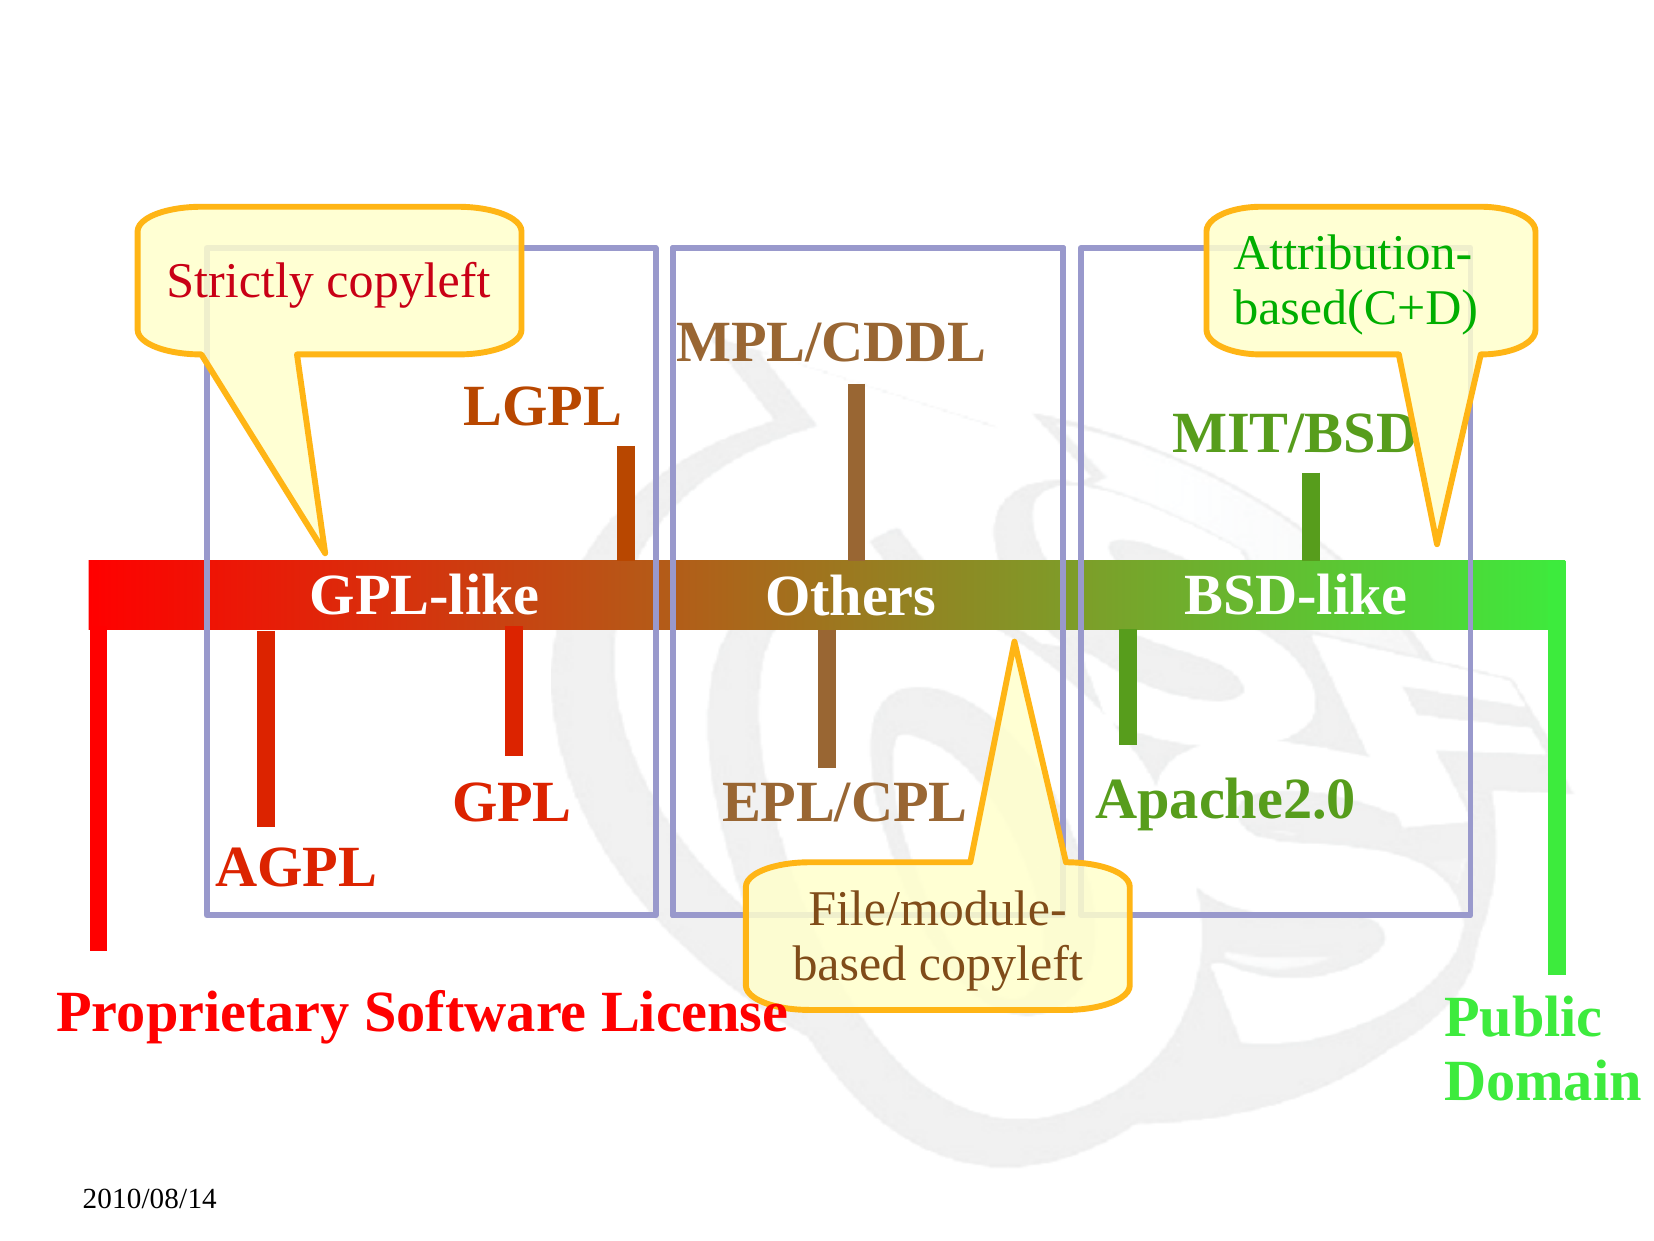

Strictly copyleft
Attribution-
based(C+D)
MPL/CDDL
LGPL
MIT/BSD
GPL-like
BSD-like
Others
Apache2.0
GPL
EPL/CPL
AGPL
File/module-
based copyleft
Proprietary Software License
Public Domain
2010/08/14